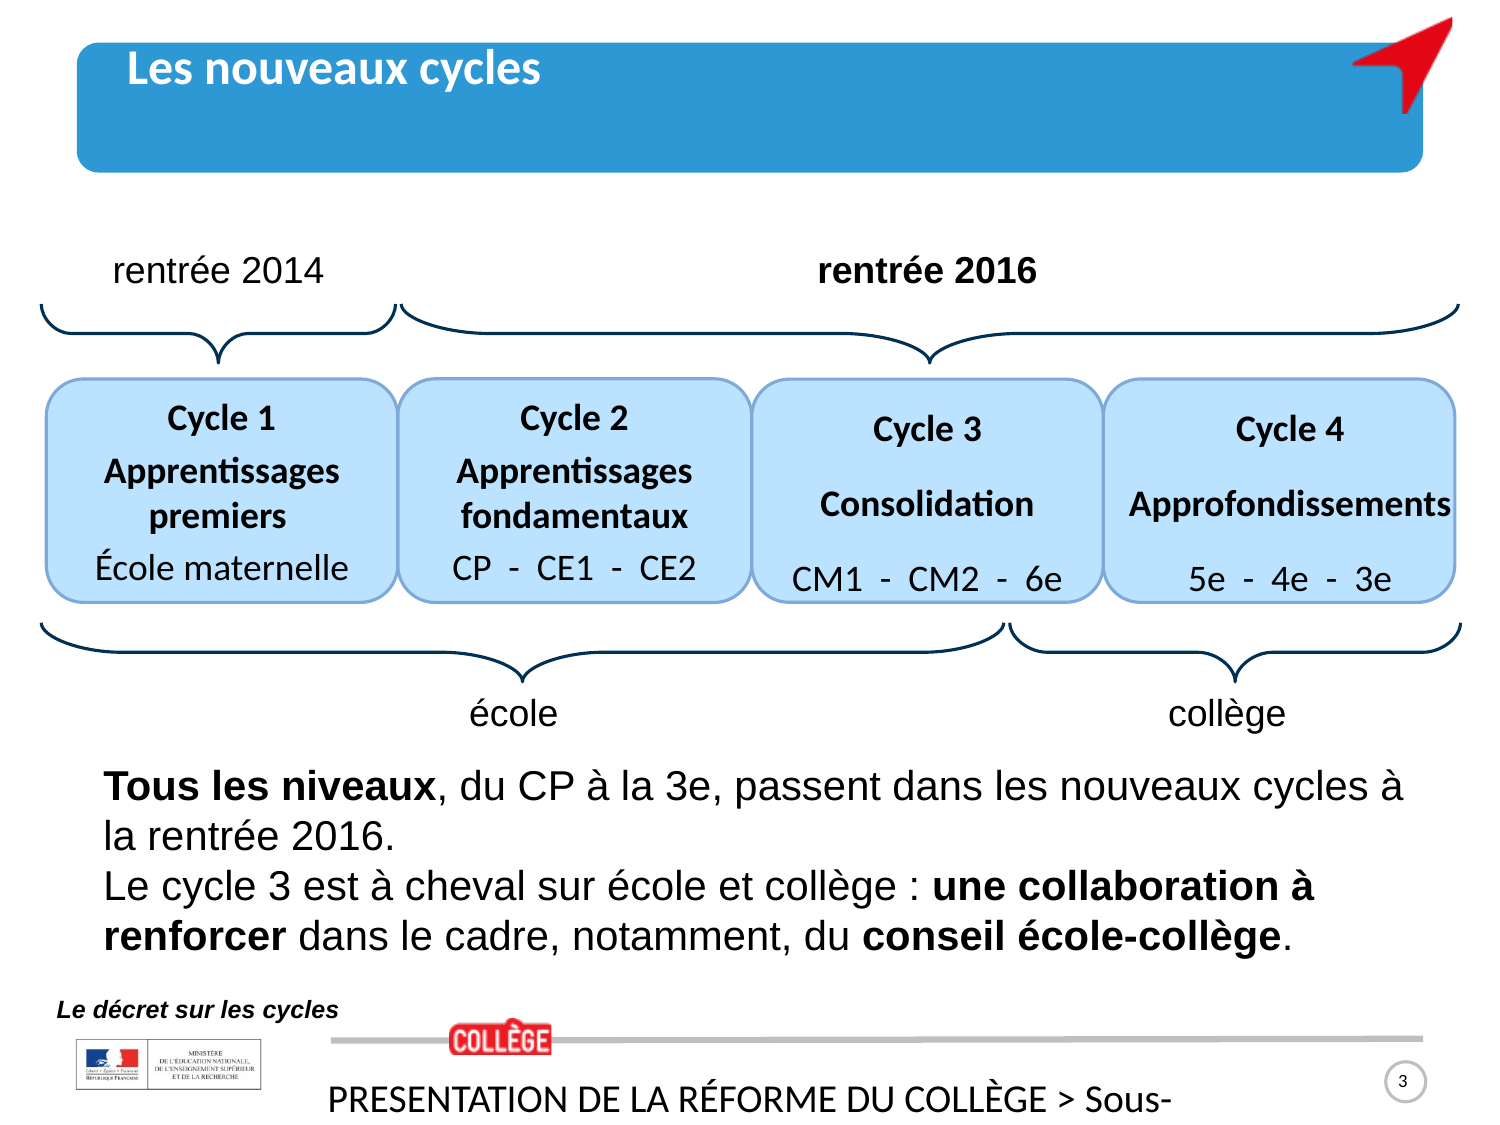

# Les nouveaux cycles
rentrée 2014
rentrée 2016
Cycle 2
Apprentissages fondamentaux
CP - CE1 - CE2
Cycle 1
Apprentissages premiers
École maternelle
Cycle 4
Approfondissements
5e - 4e - 3e
Cycle 3
Consolidation
CM1 - CM2 - 6e
école
collège
Tous les niveaux, du CP à la 3e, passent dans les nouveaux cycles à la rentrée 2016.
Le cycle 3 est à cheval sur école et collège : une collaboration à renforcer dans le cadre, notamment, du conseil école-collège.
Le décret sur les cycles